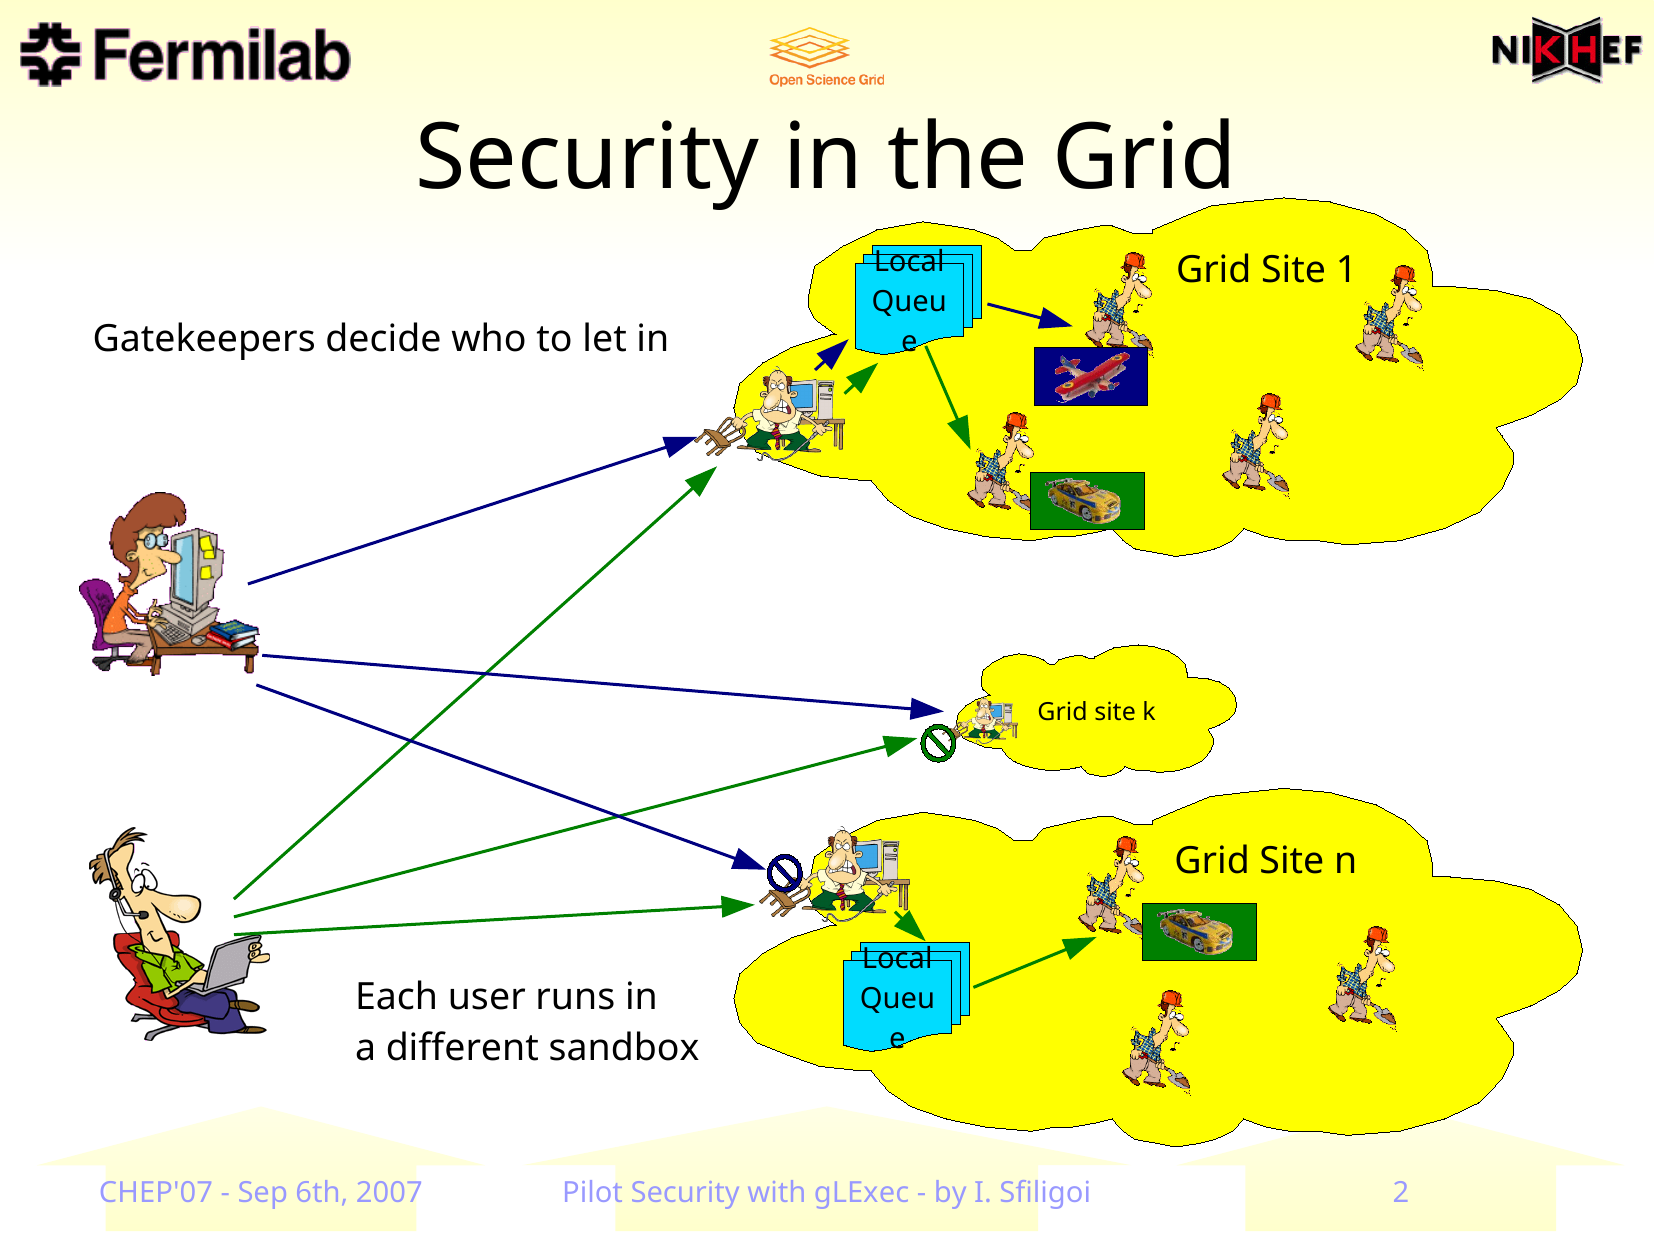

# Security in the Grid
Grid Site 1
Local
Queue
Gatekeepers decide who to let in
Grid site k
Grid Site n
Local
Queue
Each user runs in
a different sandbox
CHEP'07 - Sep 6th, 2007
Pilot Security with gLExec - by I. Sfiligoi
2